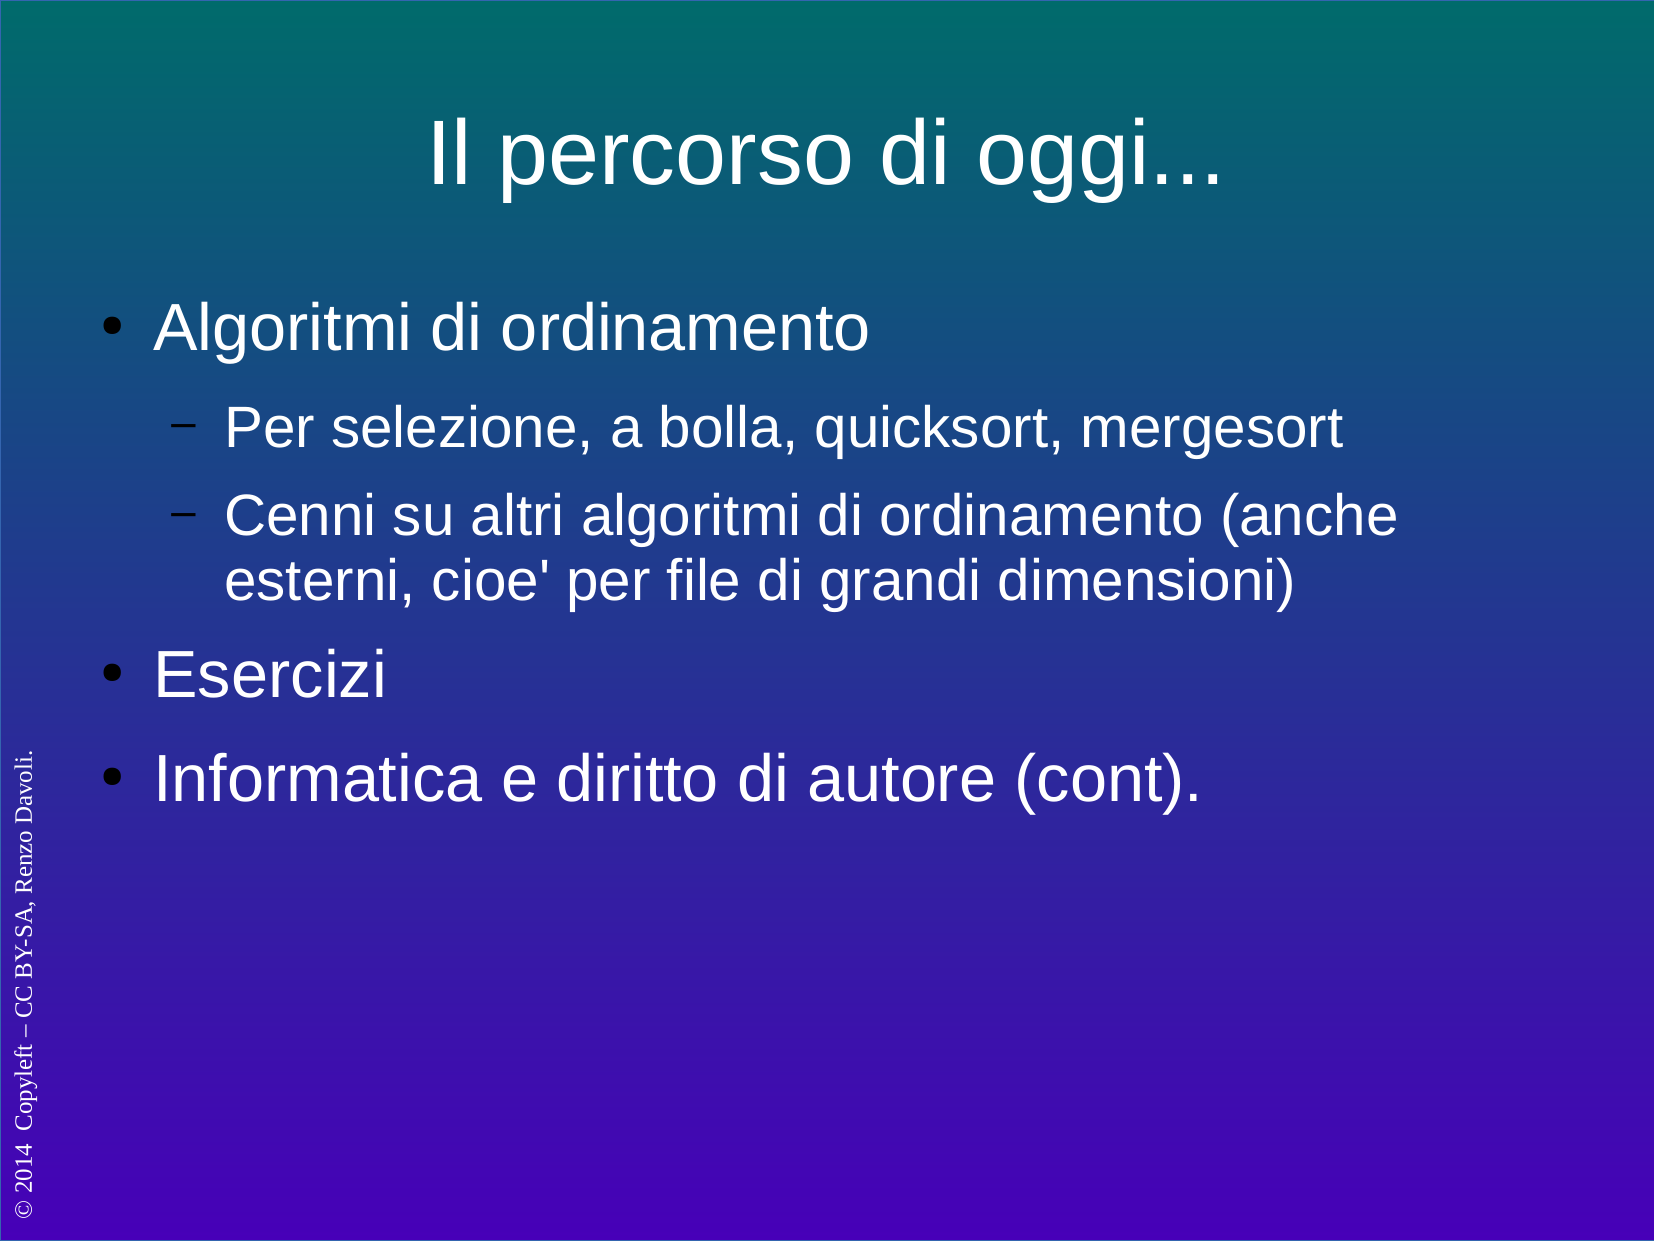

# Il percorso di oggi...
Algoritmi di ordinamento
Per selezione, a bolla, quicksort, mergesort
Cenni su altri algoritmi di ordinamento (anche esterni, cioe' per file di grandi dimensioni)
Esercizi
Informatica e diritto di autore (cont).